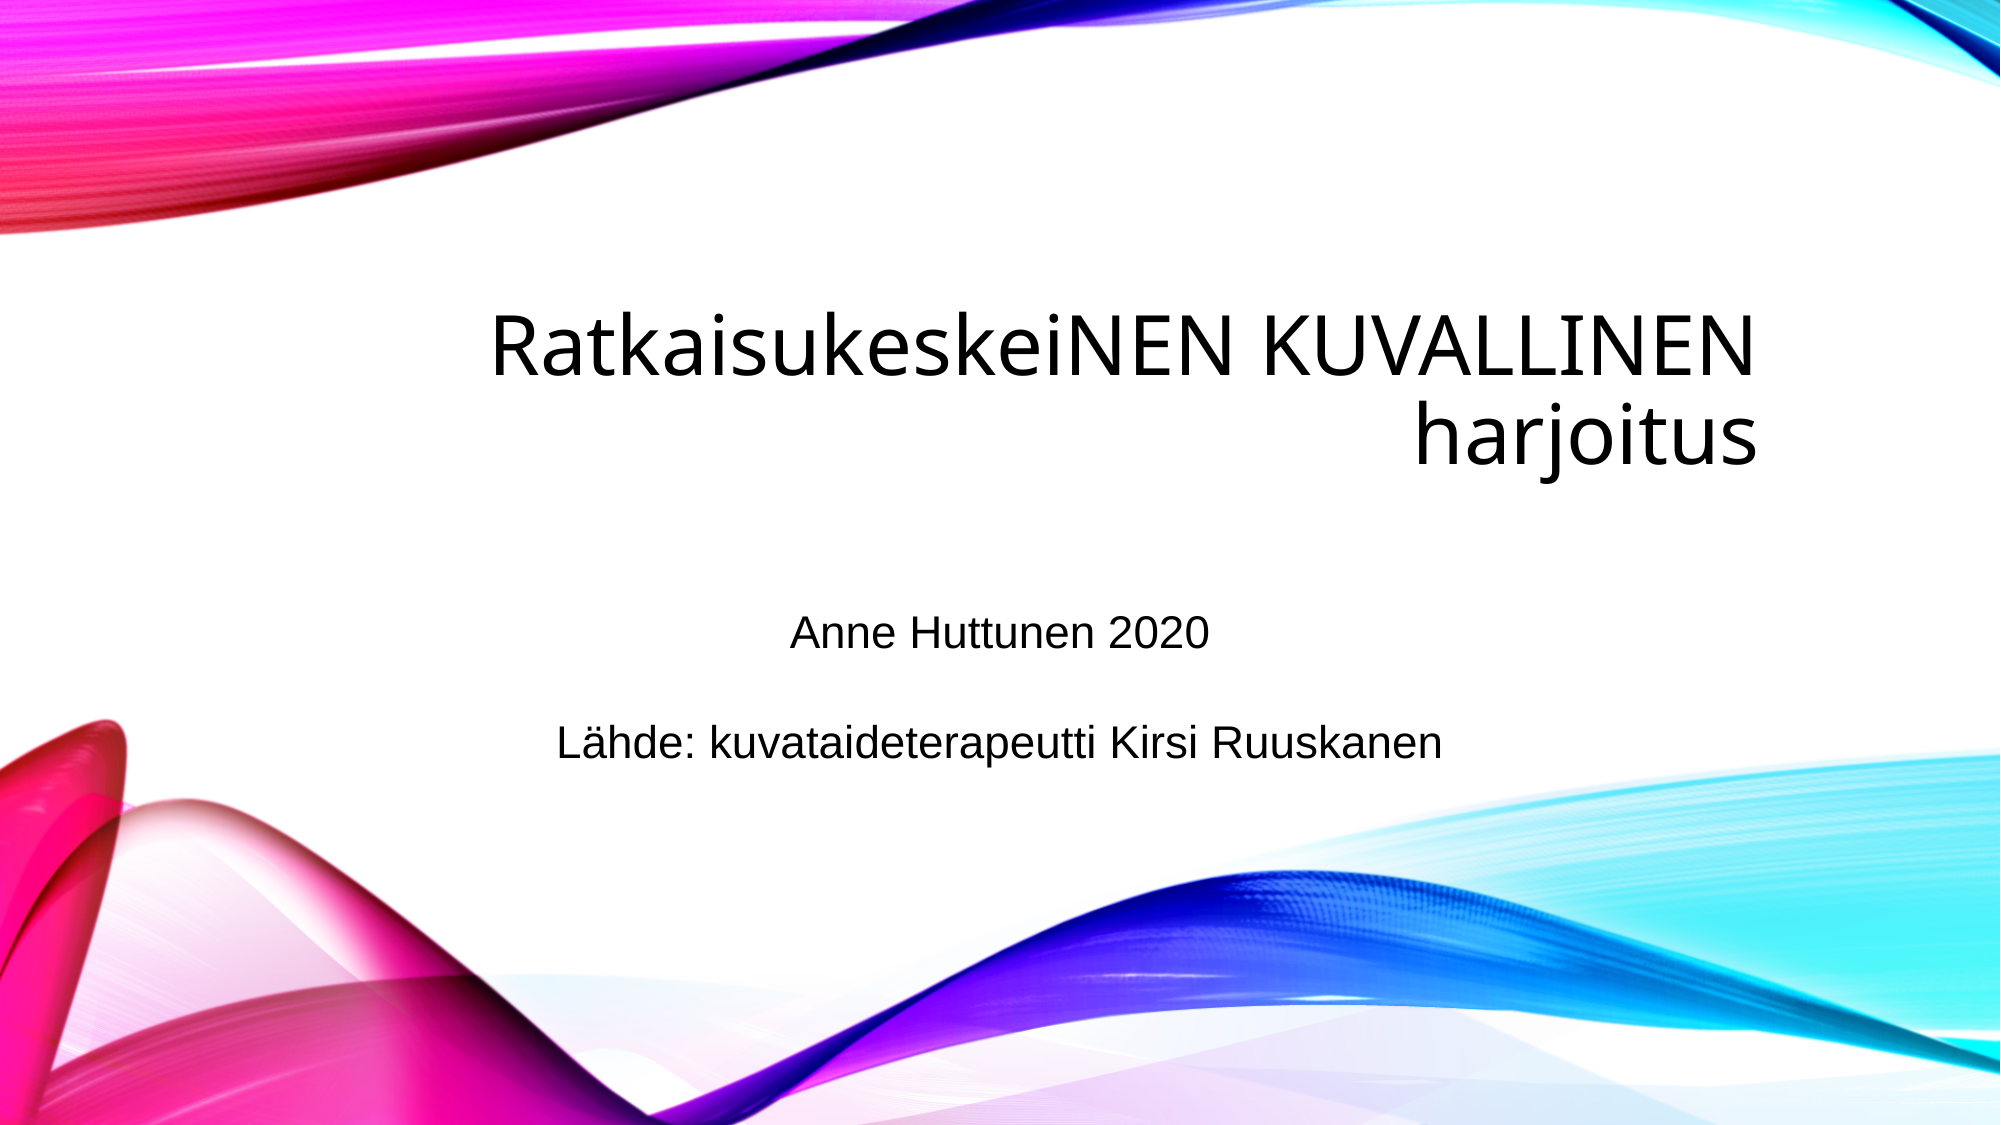

# RatkaisukeskeiNEN KUVALLINEN harjoitus
Anne Huttunen 2020
Lähde: kuvataideterapeutti Kirsi Ruuskanen